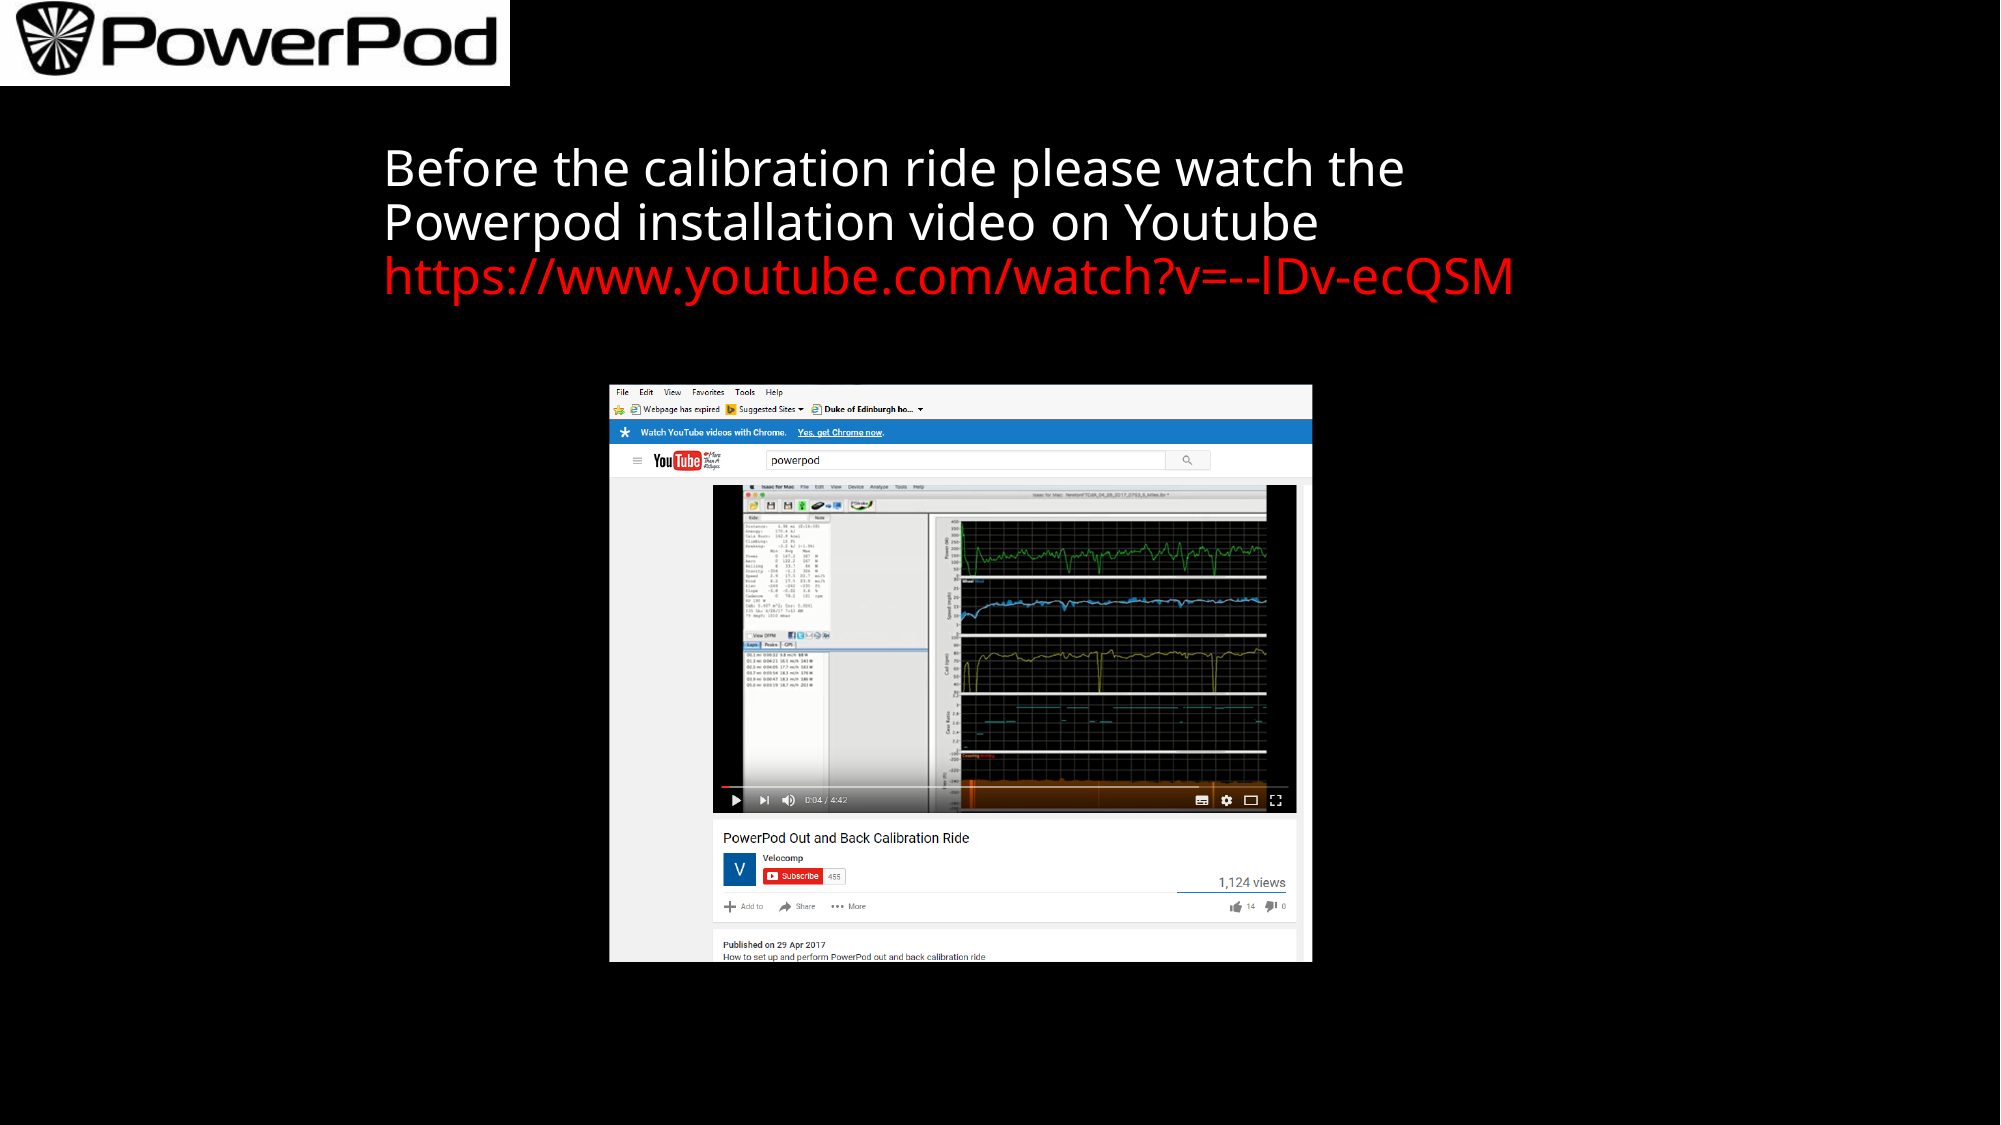

# Before the calibration ride please watch the Powerpod installation video on Youtube https://www.youtube.com/watch?v=--lDv-ecQSM